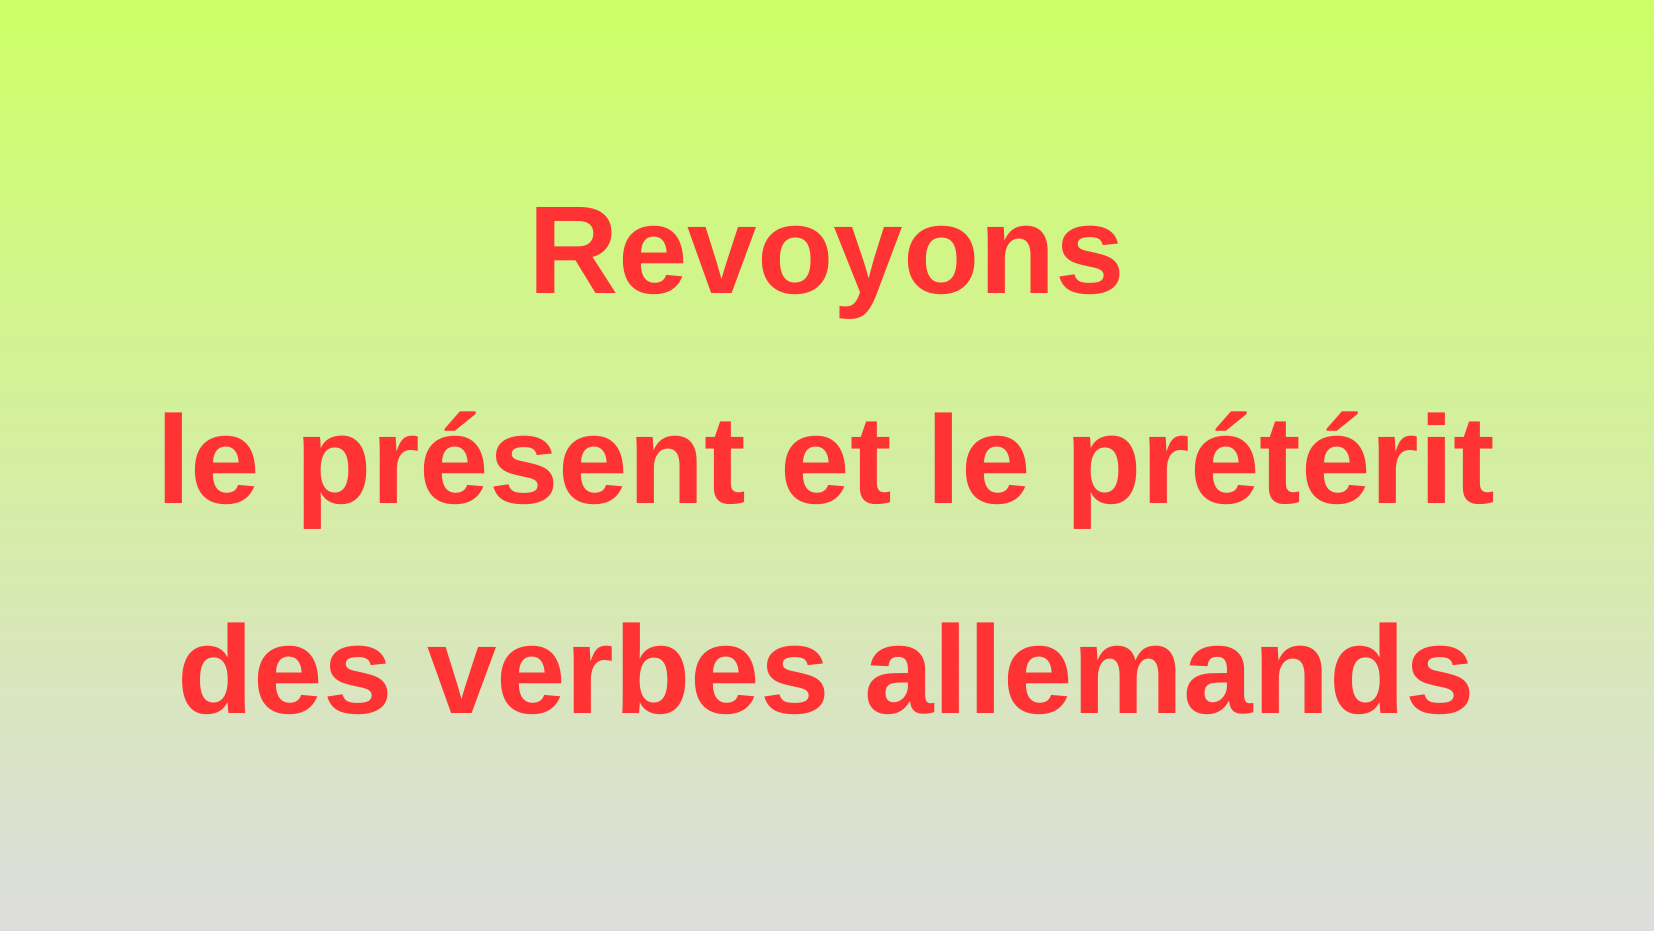

# Revoyons le présent et le prétérit des verbes allemands